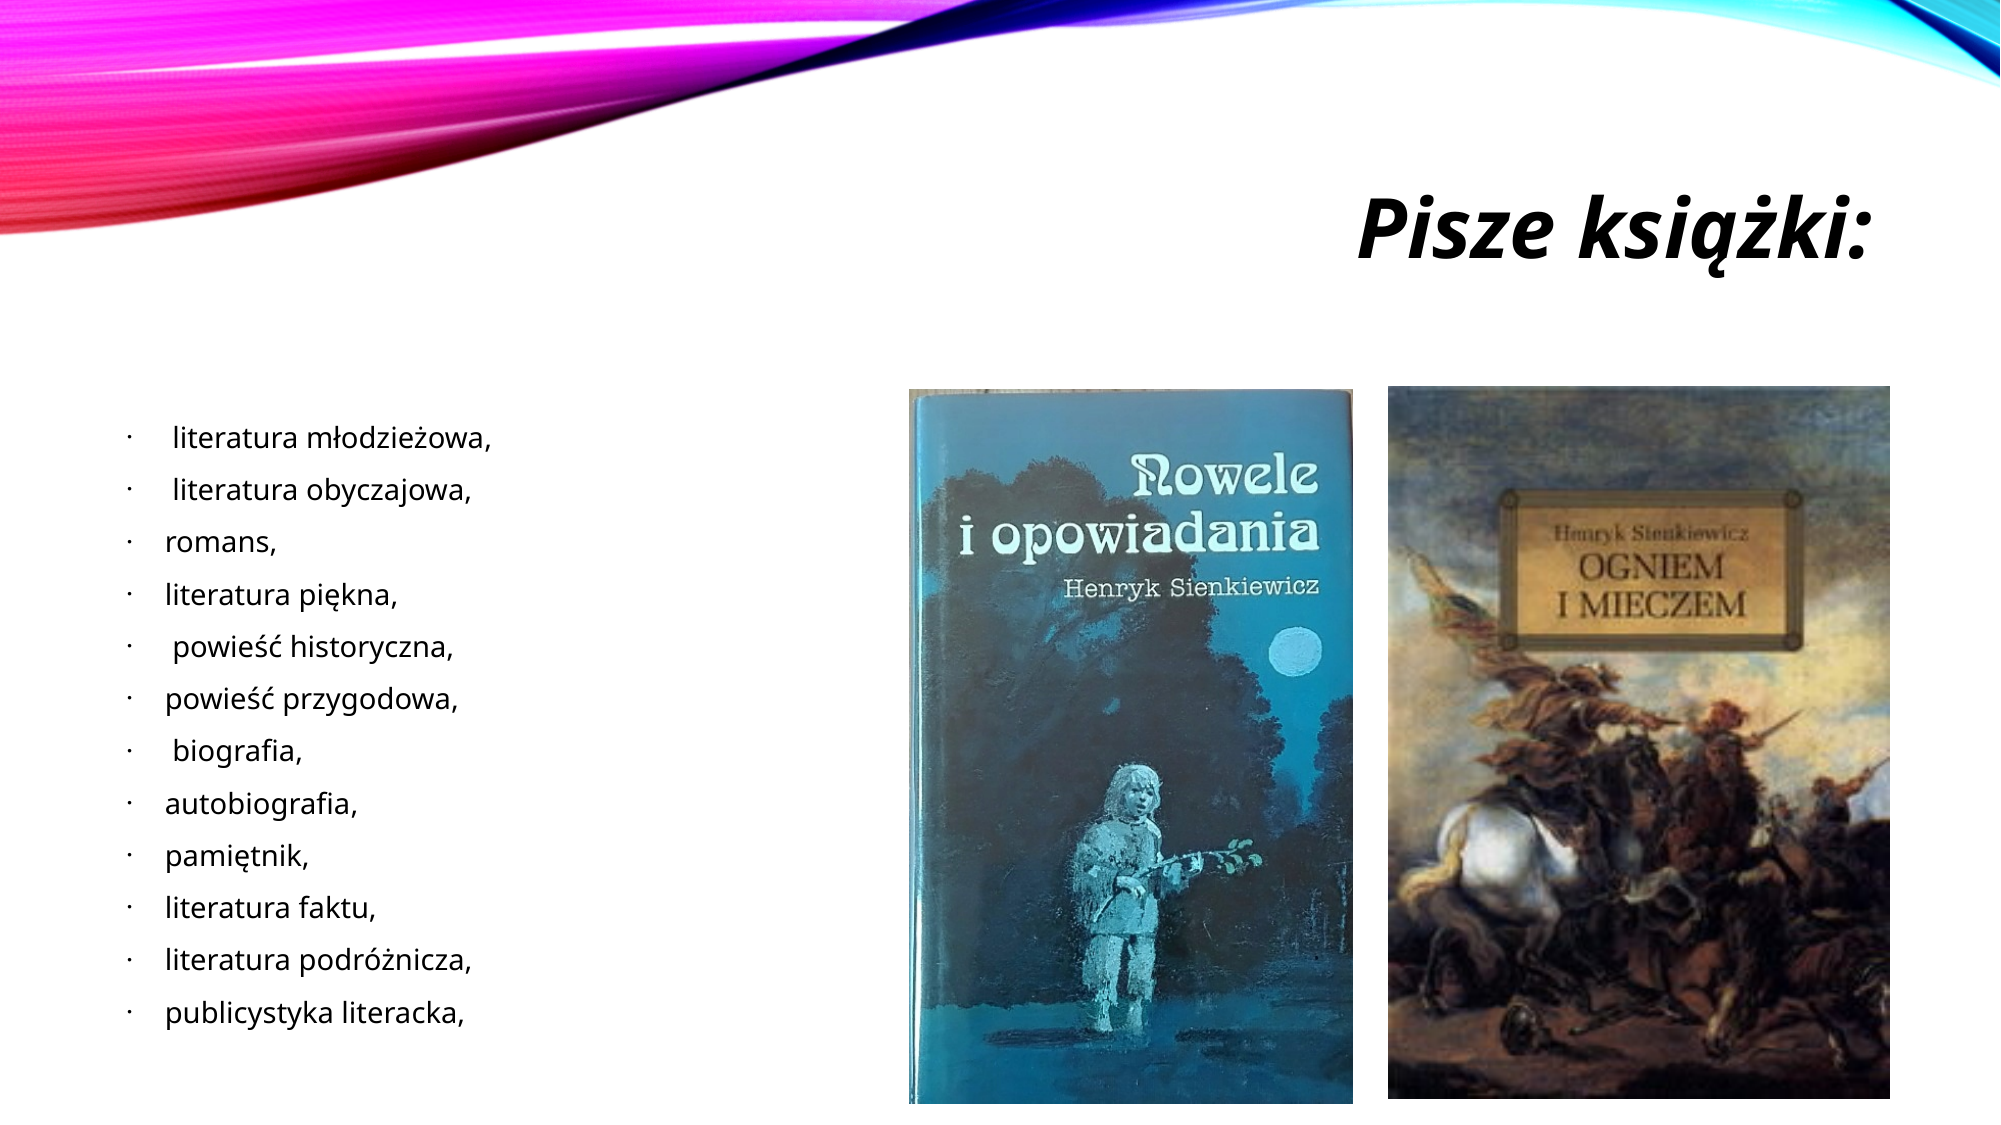

Pisze książki:
 literatura młodzieżowa,
 literatura obyczajowa,
romans,
literatura piękna,
 powieść historyczna,
powieść przygodowa,
 biografia,
autobiografia,
pamiętnik,
literatura faktu,
literatura podróżnicza,
publicystyka literacka,